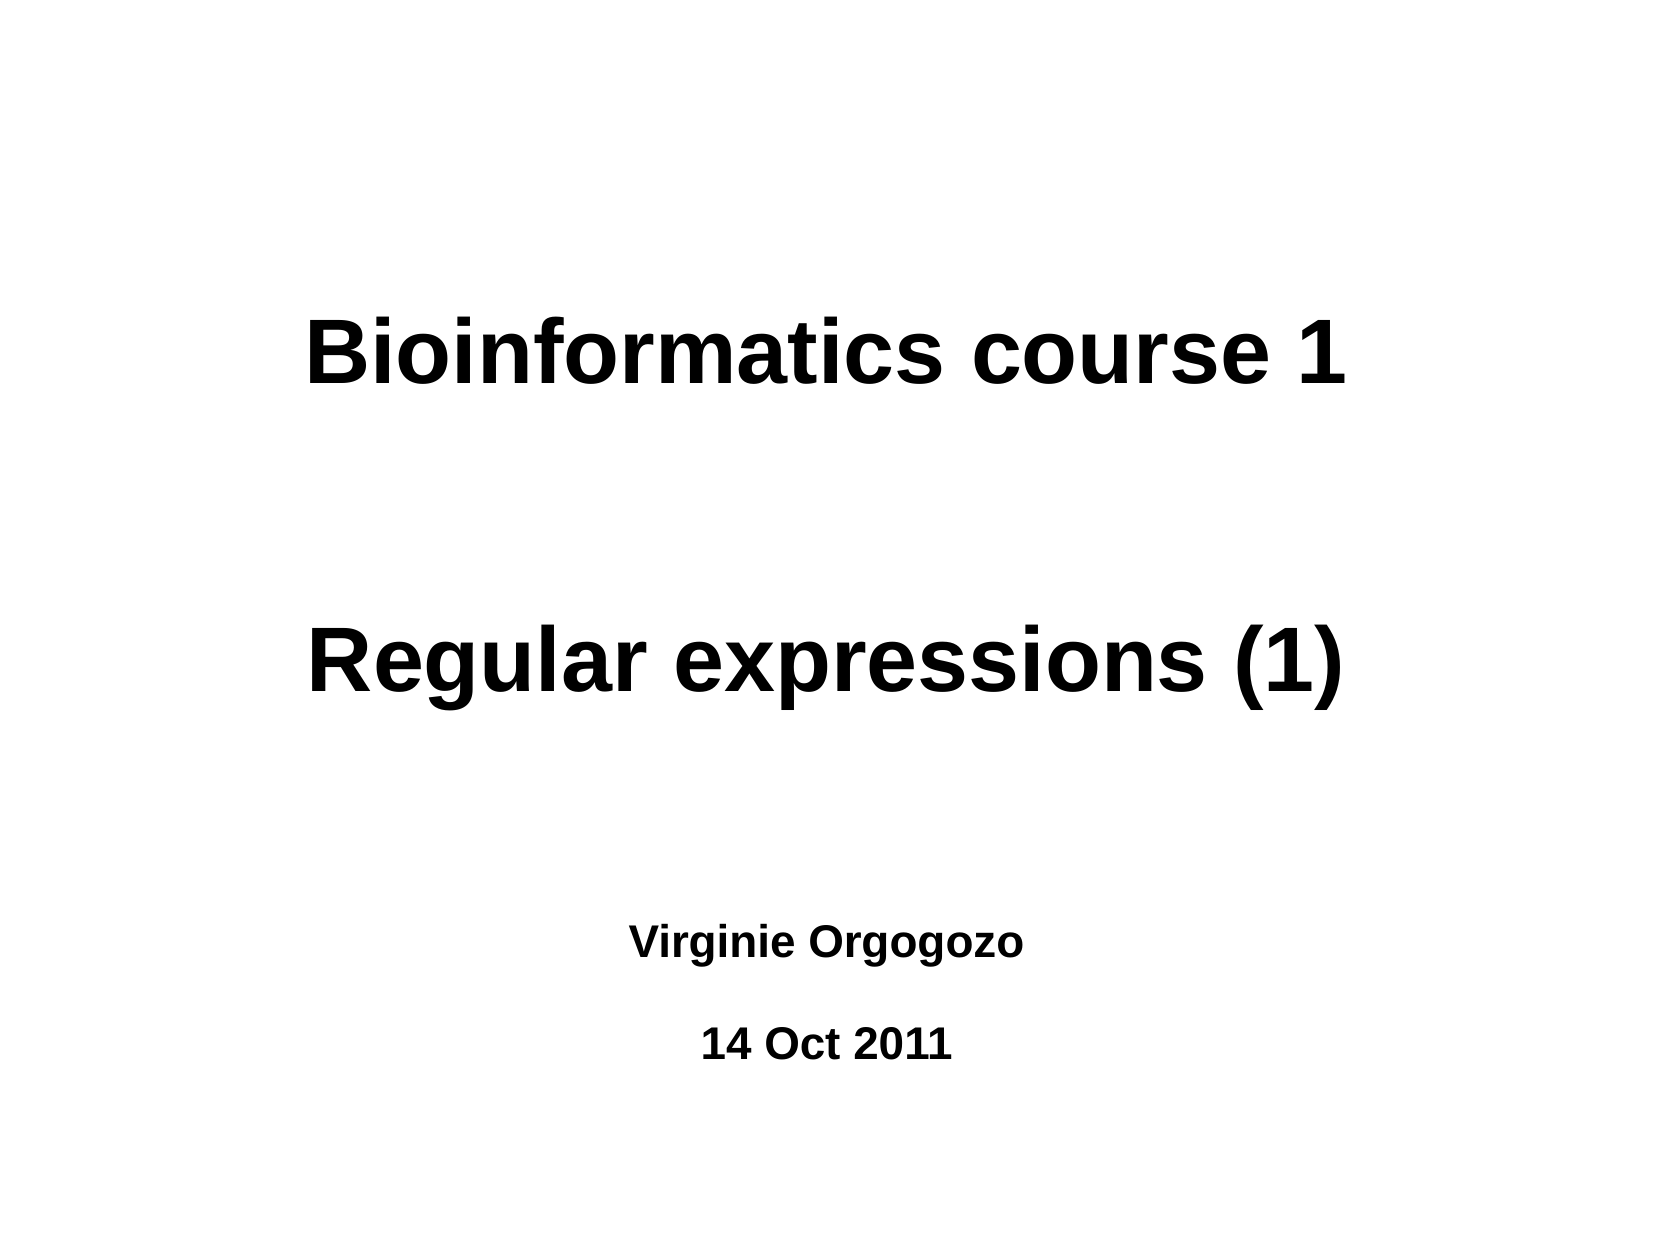

Bioinformatics course 1
Regular expressions (1)
Virginie Orgogozo
14 Oct 2011